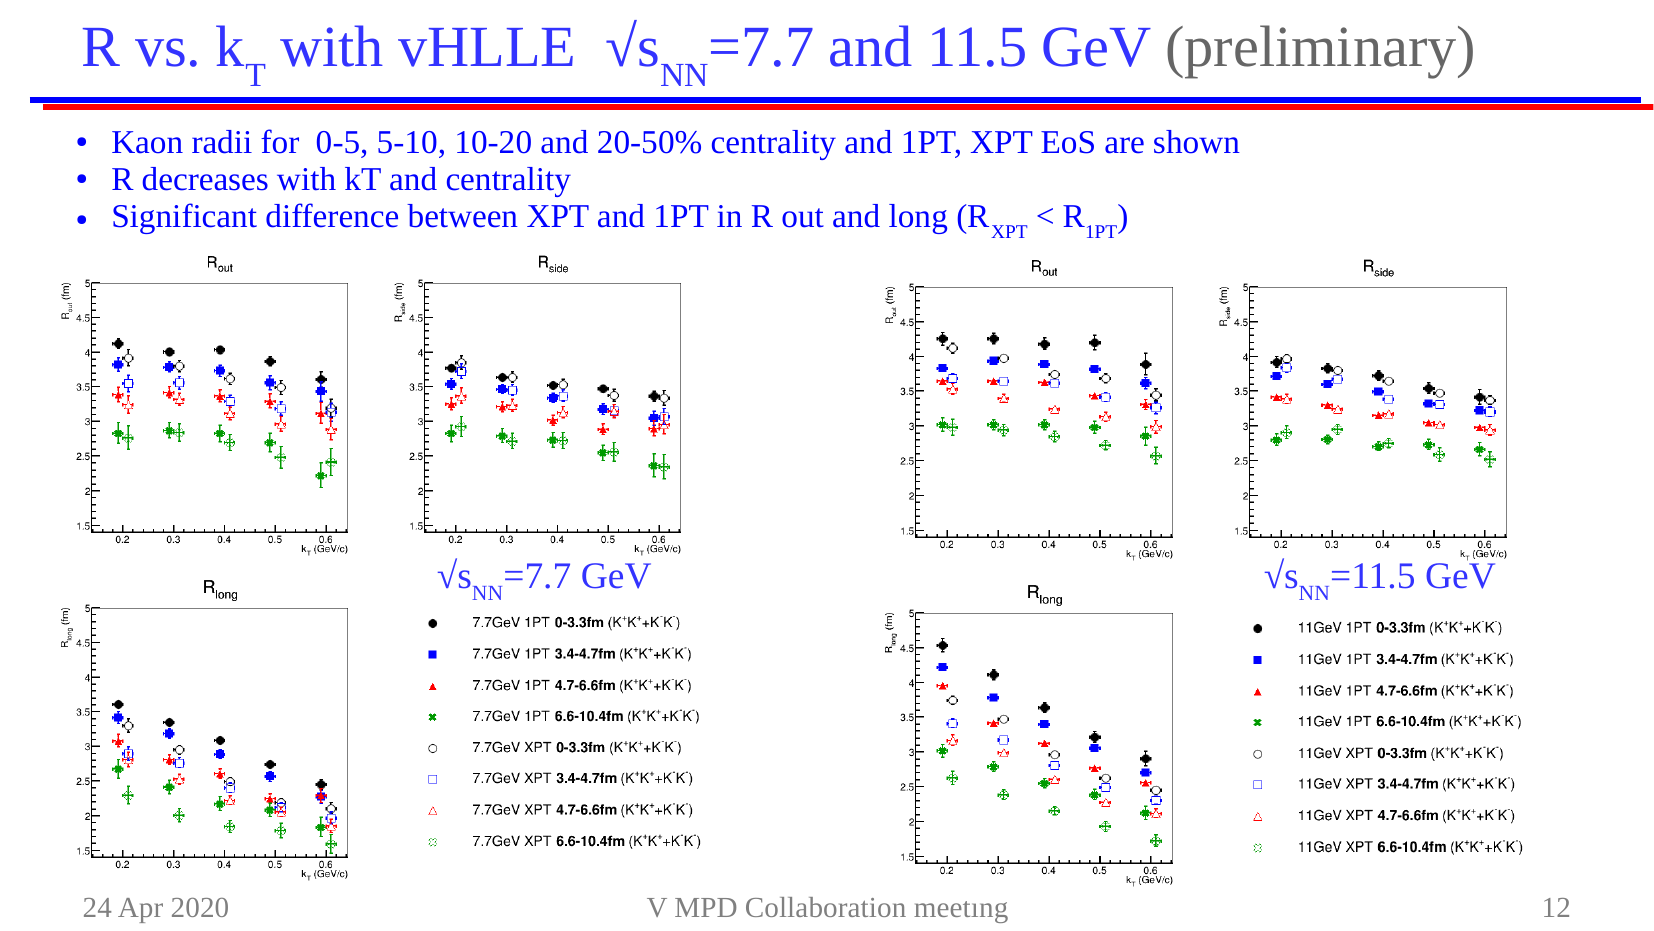

# R vs. kT with vHLLE √sNN=7.7 and 11.5 GeV (preliminary)
Kaon radii for 0-5, 5-10, 10-20 and 20-50% centrality and 1PT, XPT EoS are shown
R decreases with kT and centrality
Significant difference between XPT and 1PT in R out and long (RXPT < R1PT)
√sNN=7.7 GeV
√sNN=11.5 GeV
24 Apr 2020
V MPD Collaboration meeting
12